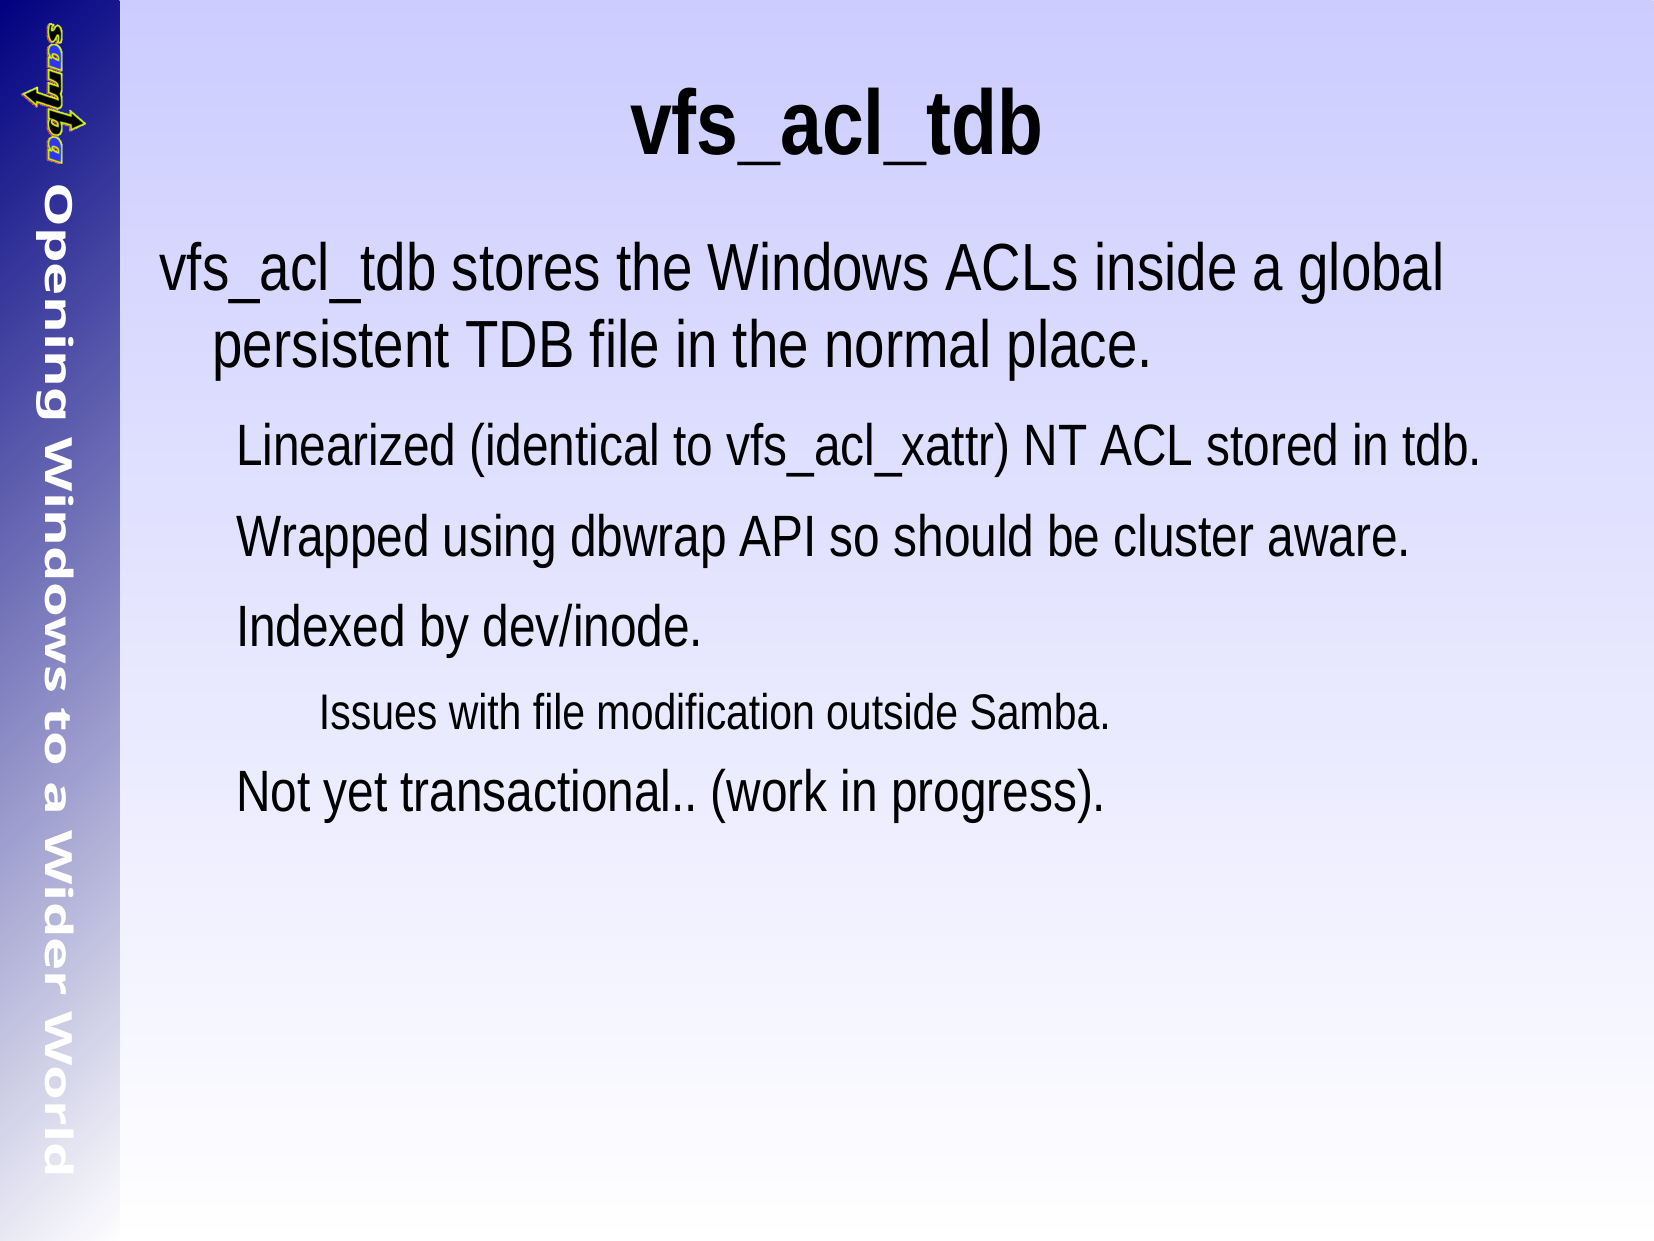

# vfs_acl_tdb
vfs_acl_tdb stores the Windows ACLs inside a global persistent TDB file in the normal place.
Linearized (identical to vfs_acl_xattr) NT ACL stored in tdb.
Wrapped using dbwrap API so should be cluster aware.
Indexed by dev/inode.
Issues with file modification outside Samba.
Not yet transactional.. (work in progress).